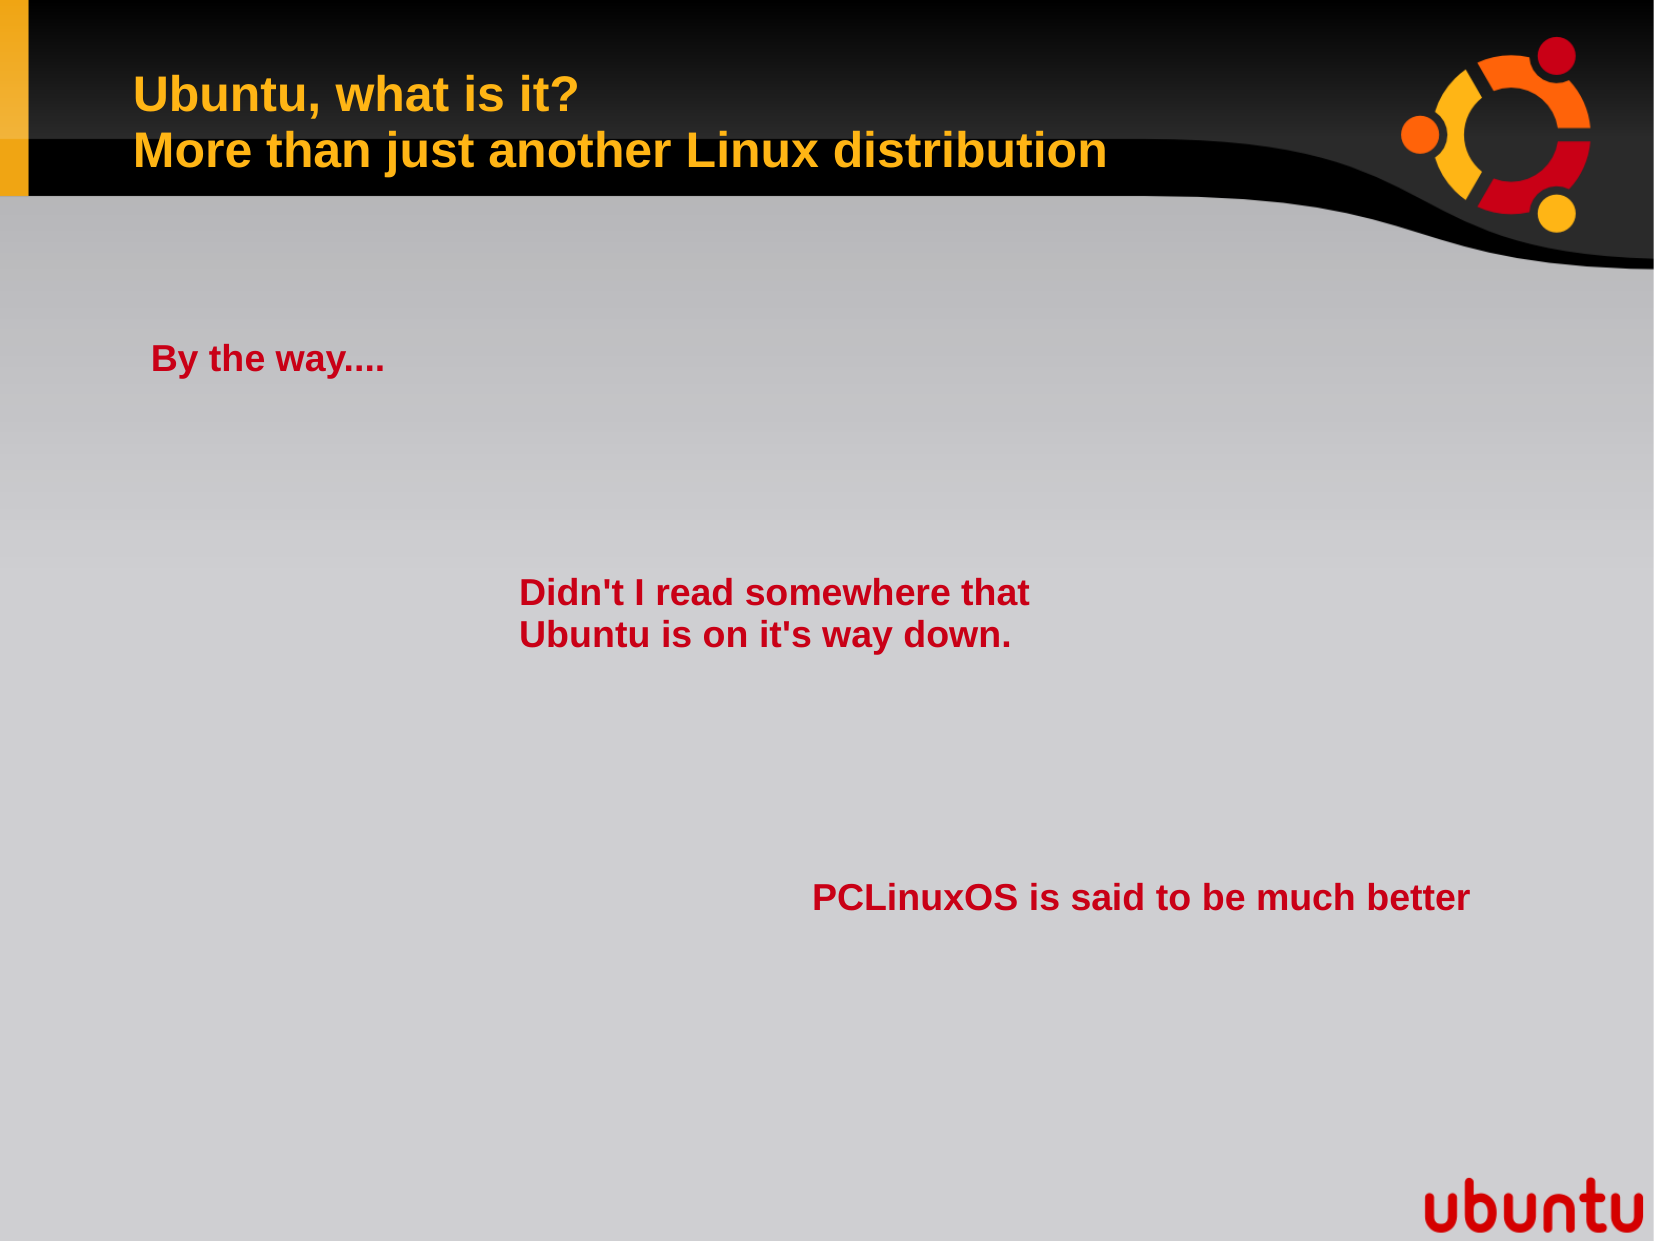

Ubuntu, what is it?
More than just another Linux distribution
By the way....
Didn't I read somewhere that Ubuntu is on it's way down.
PCLinuxOS is said to be much better